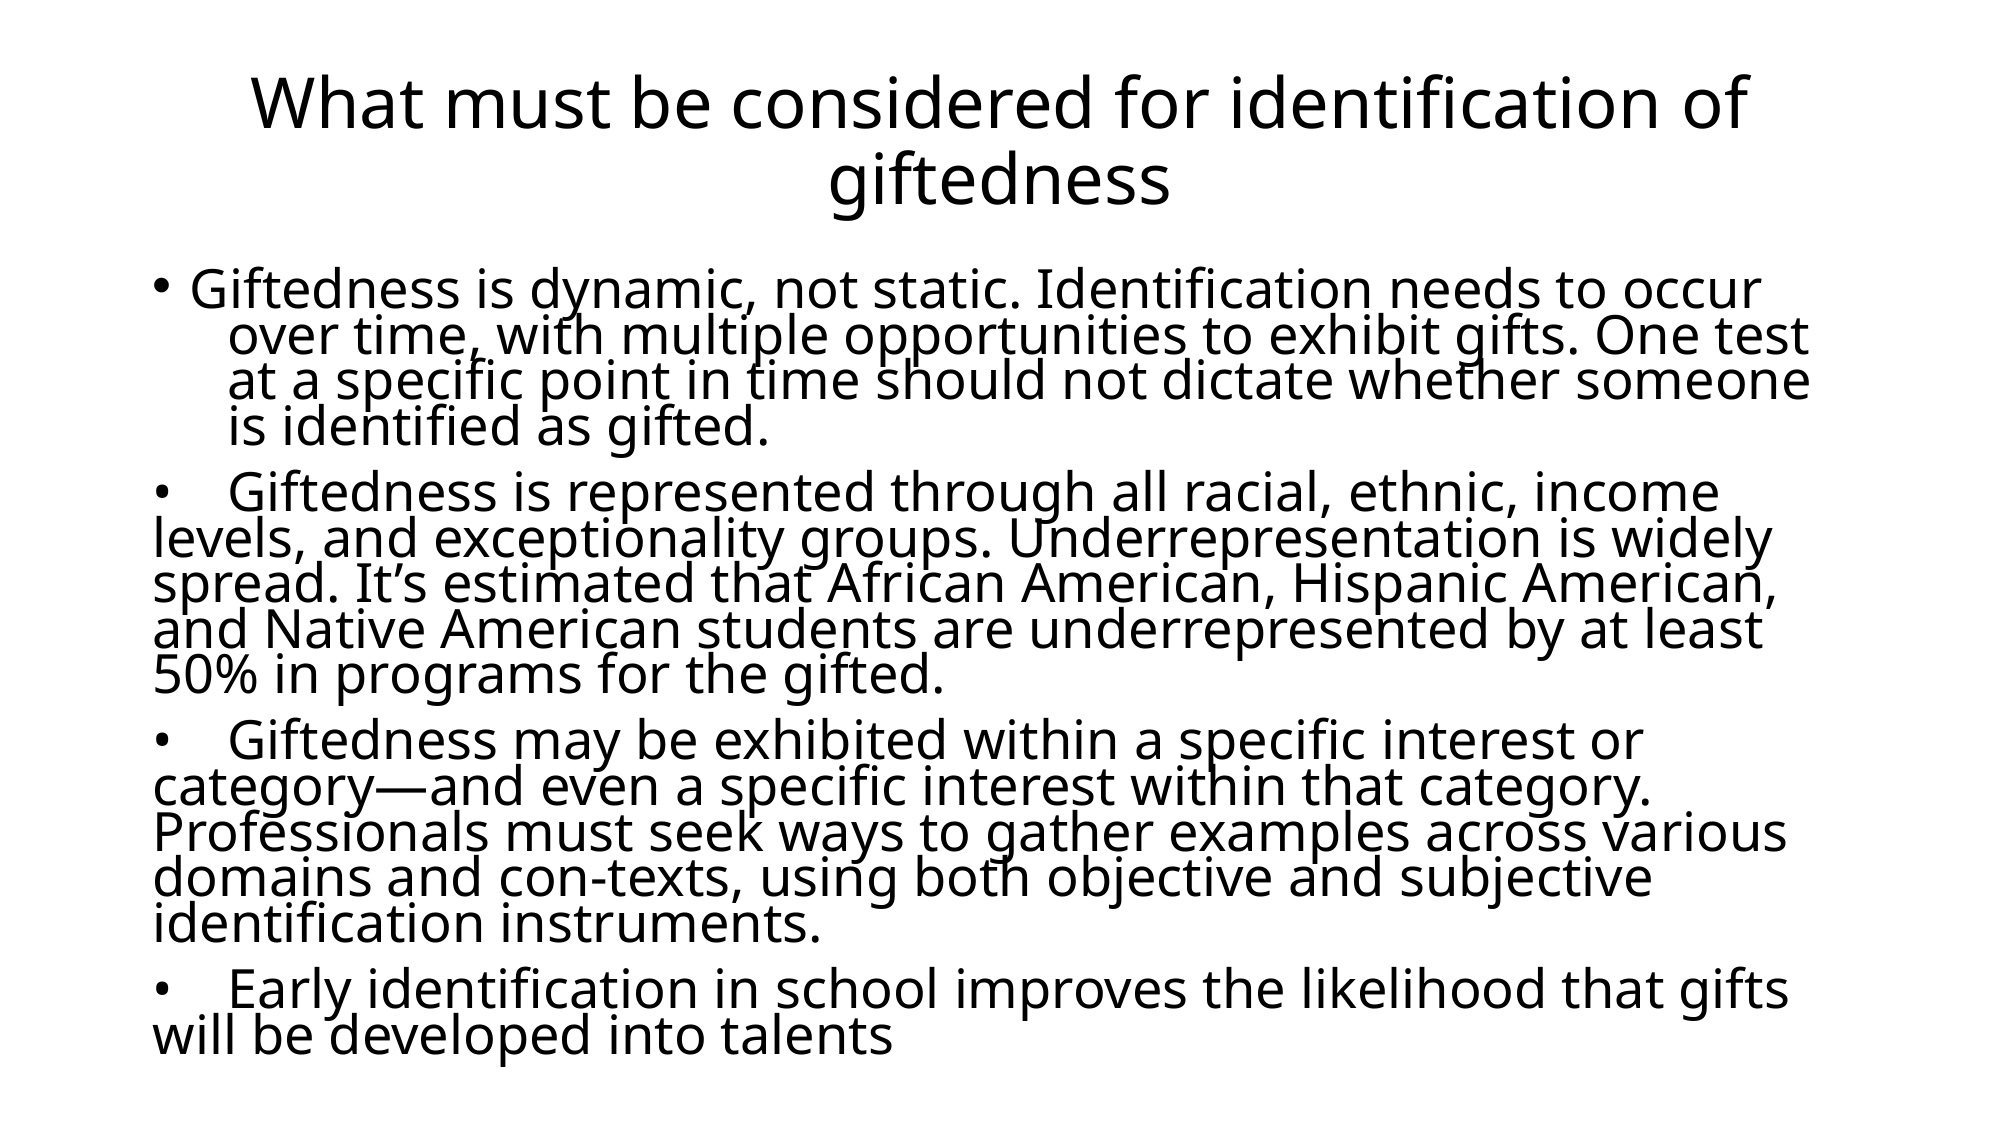

# What must be considered for identification of giftedness
Giftedness is dynamic, not static. Identification needs to occur over time, with multiple opportunities to exhibit gifts. One test at a specific point in time should not dictate whether someone is identified as gifted.
•	Giftedness is represented through all racial, ethnic, income levels, and exceptionality groups. Underrepresentation is widely spread. It’s estimated that African American, Hispanic American, and Native American students are underrepresented by at least 50% in programs for the gifted.
•	Giftedness may be exhibited within a specific interest or category—and even a specific interest within that category. Professionals must seek ways to gather examples across various domains and con-texts, using both objective and subjective identification instruments.
•	Early identification in school improves the likelihood that gifts will be developed into talents